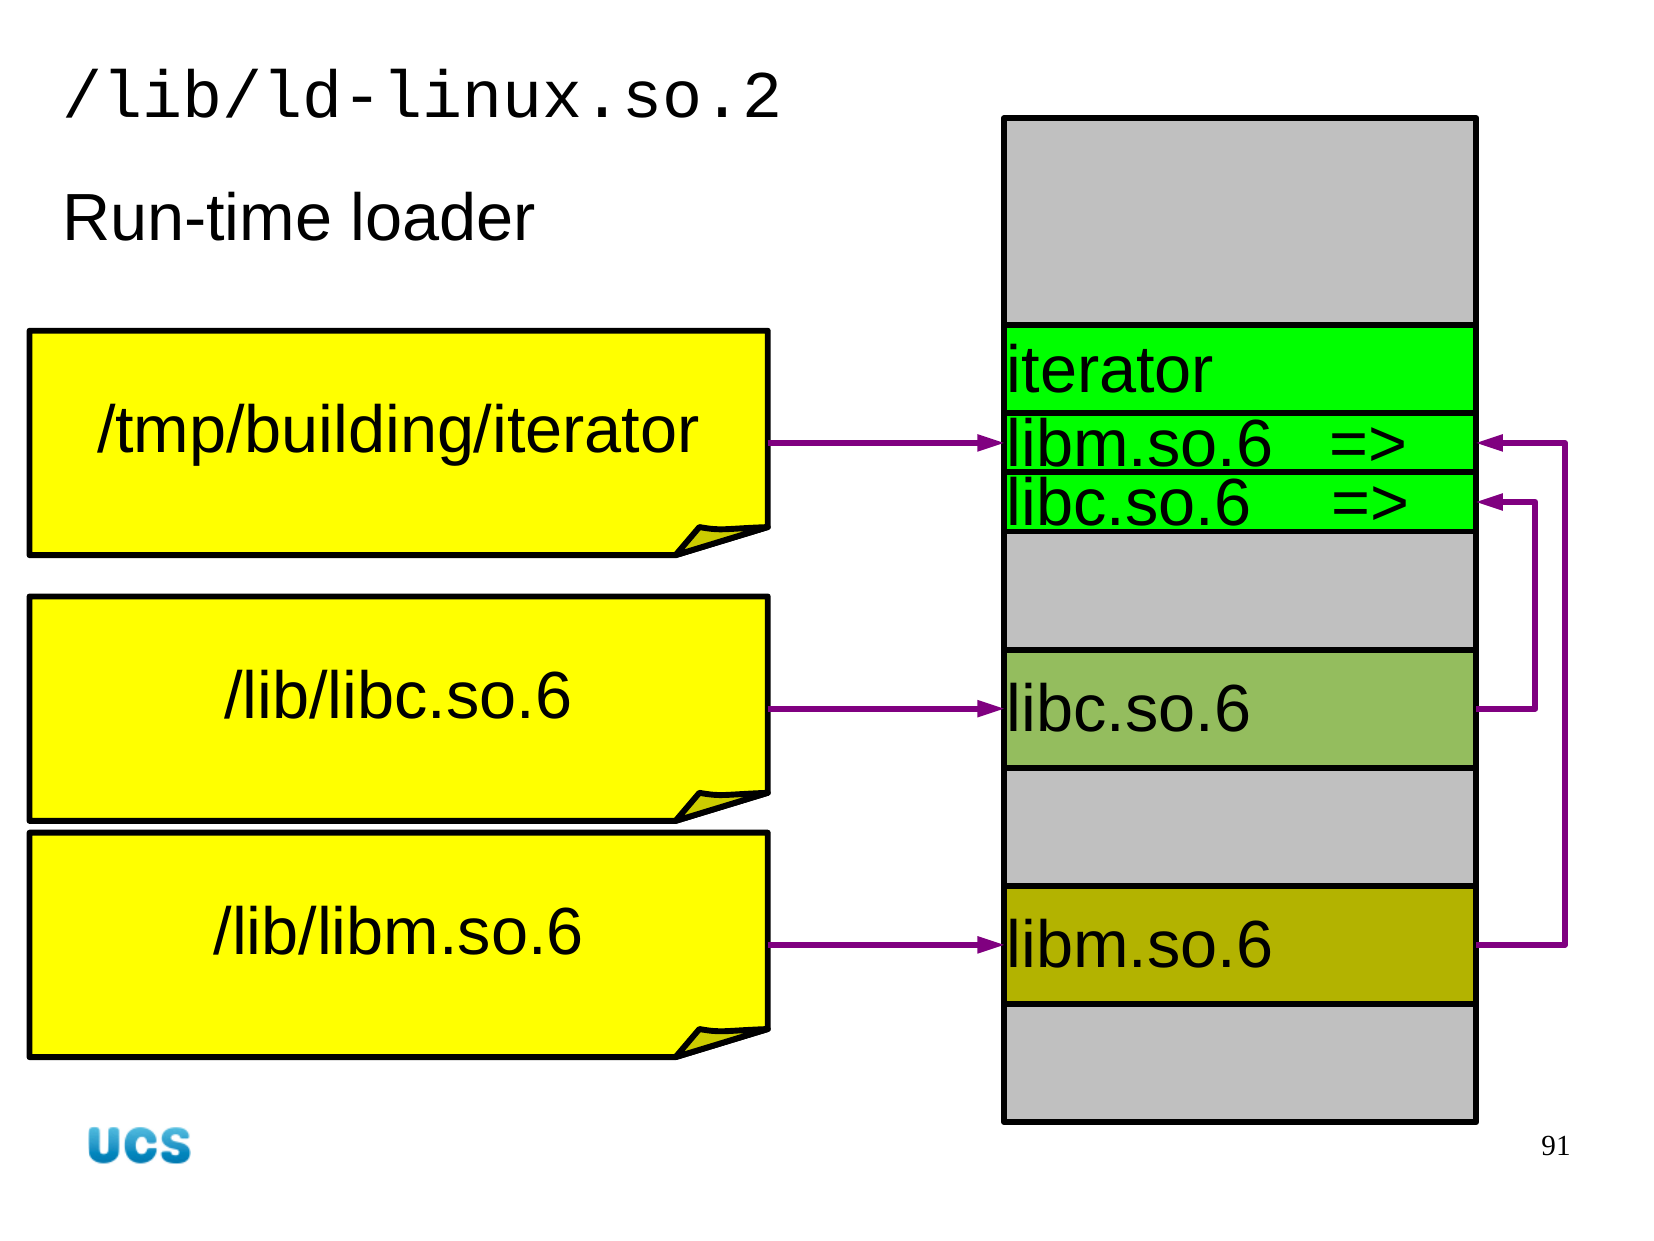

/lib/ld-linux.so.2
Run-time loader
iterator
/tmp/building/iterator
libm.so.6	=>
libc.so.6	=>
/lib/libc.so.6
libc.so.6
/lib/libm.so.6
libm.so.6
91